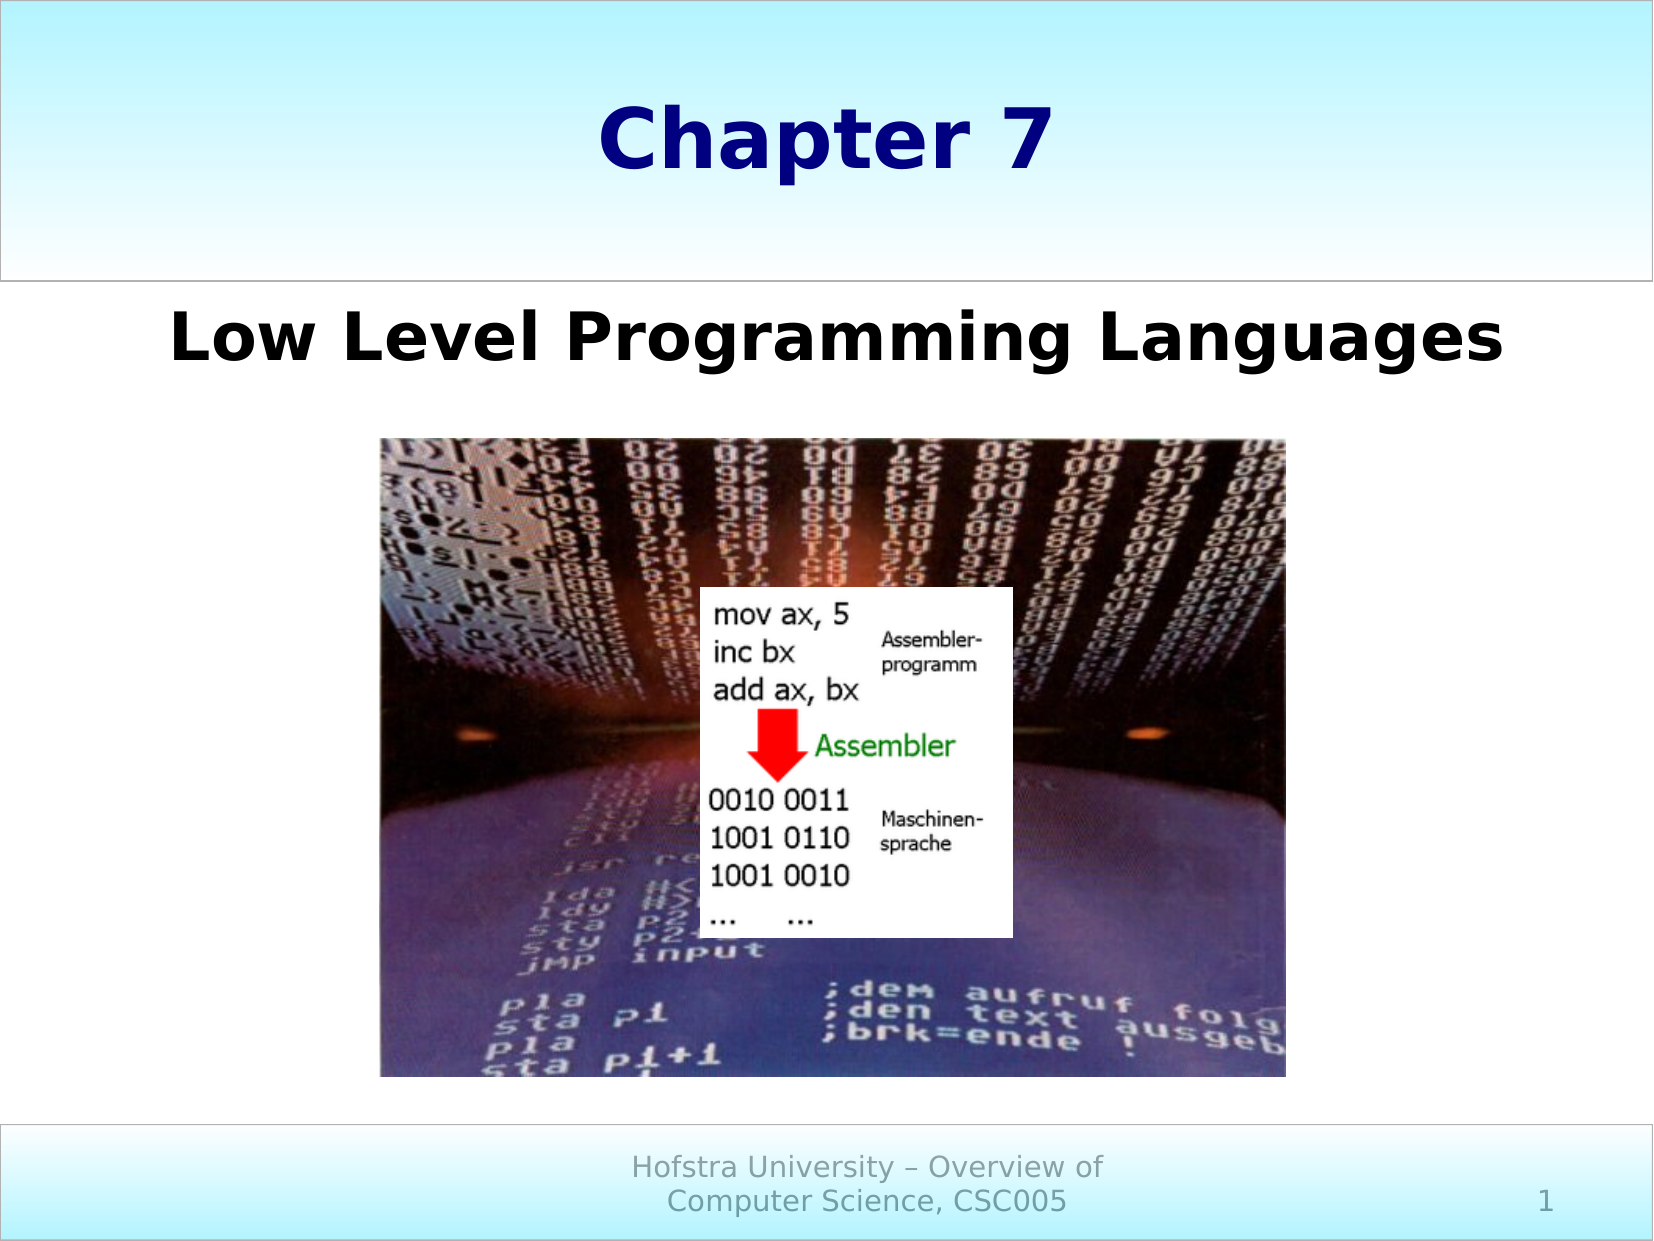

# Chapter 7
Low Level Programming Languages
1